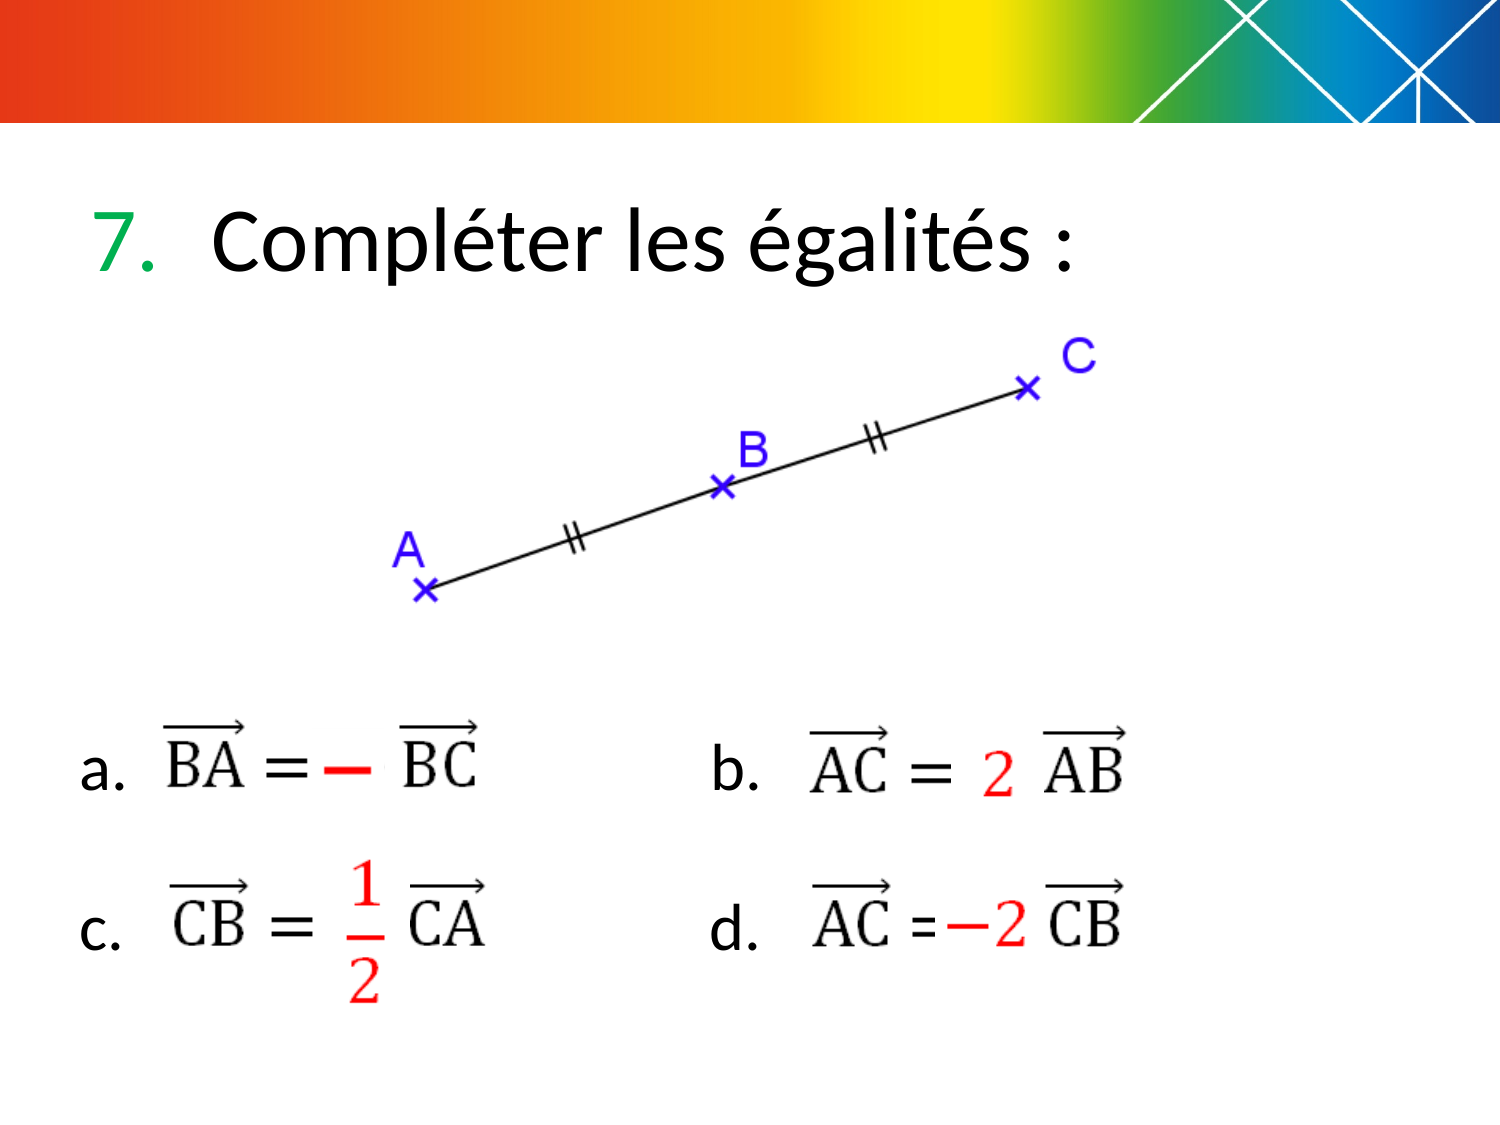

# Compléter les égalités :
b. b.
c. d.